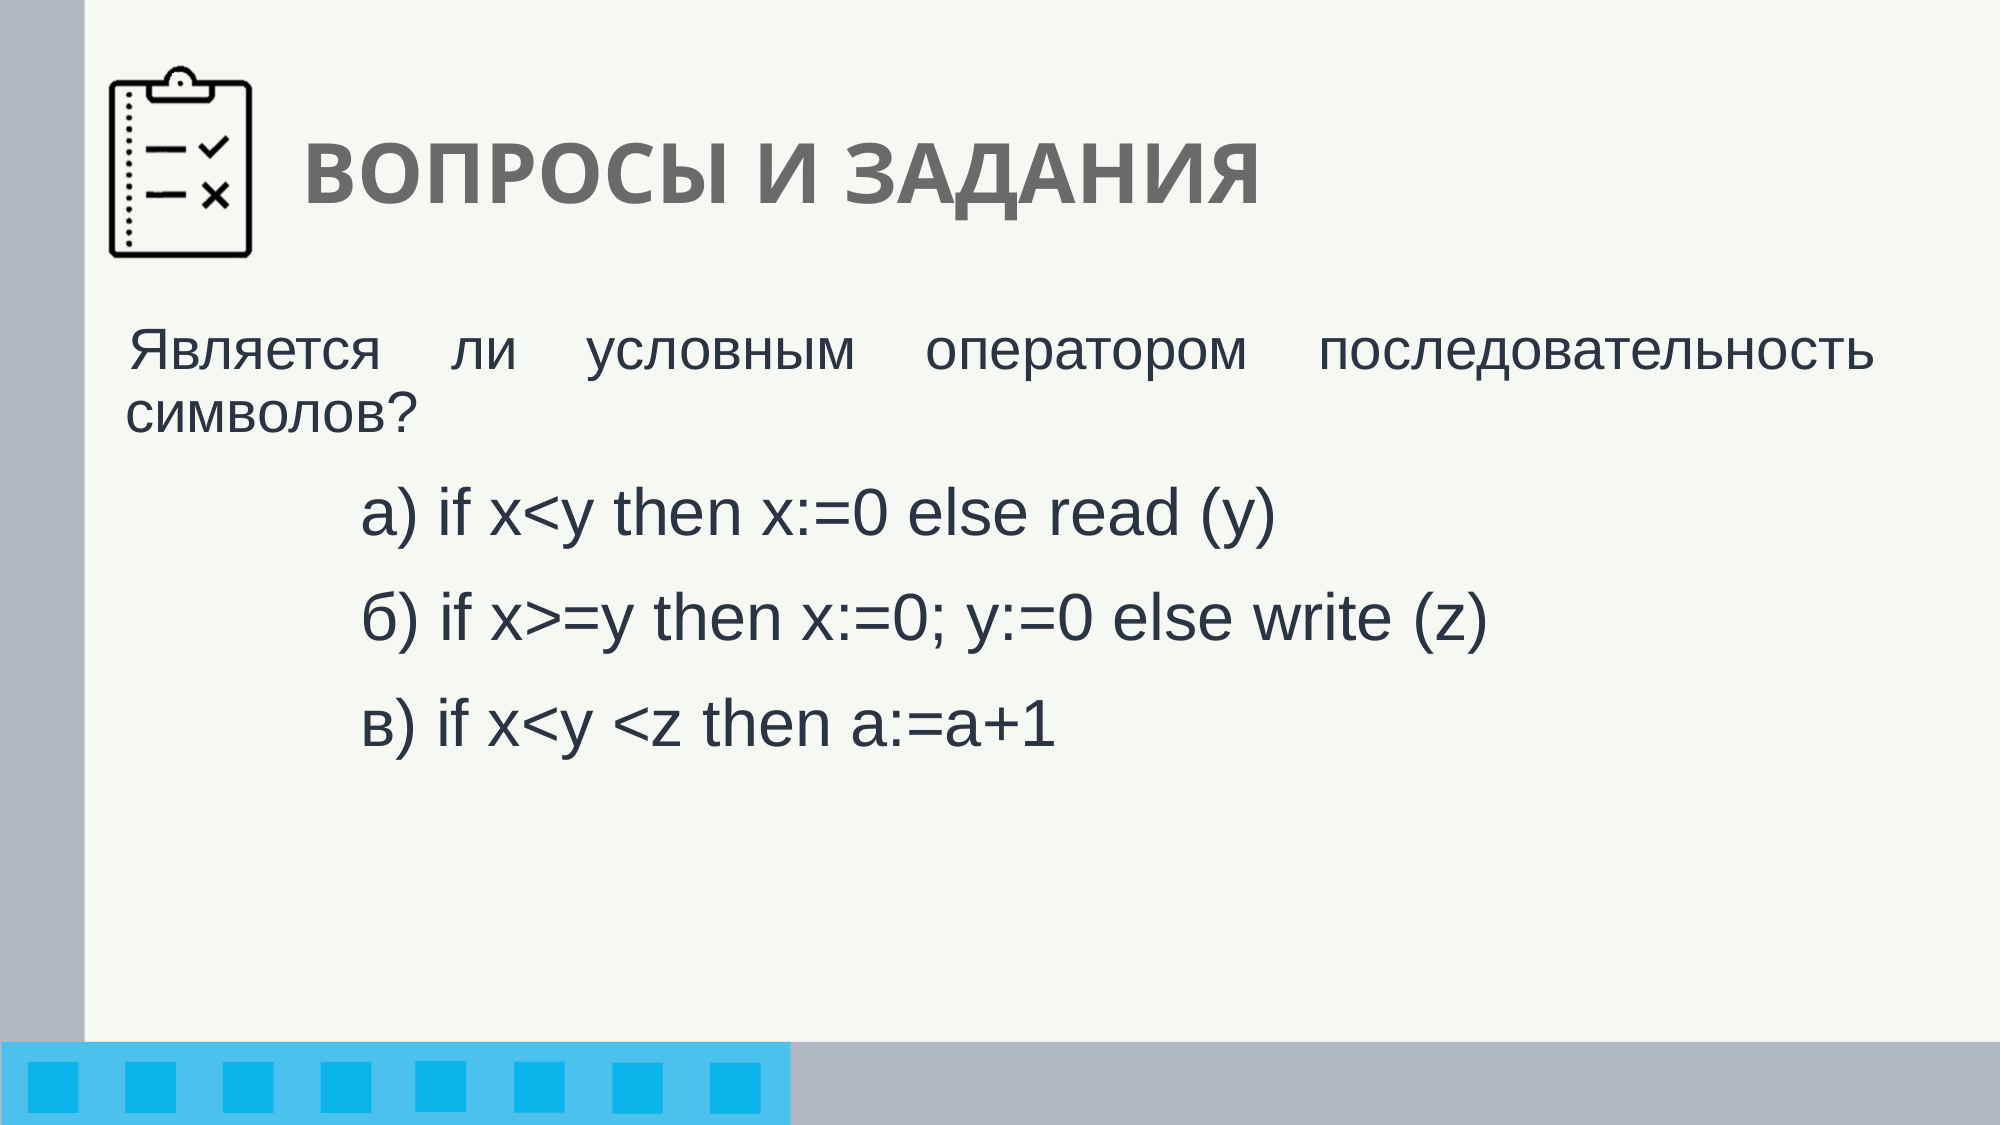

# ВОПРОСЫ И ЗАДАНИЯ
Является ли условным оператором последовательность символов?
а) if x<y then x:=0 else read (y)
б) if x>=y then x:=0; y:=0 else write (z)
в) if x<y <z then a:=a+1